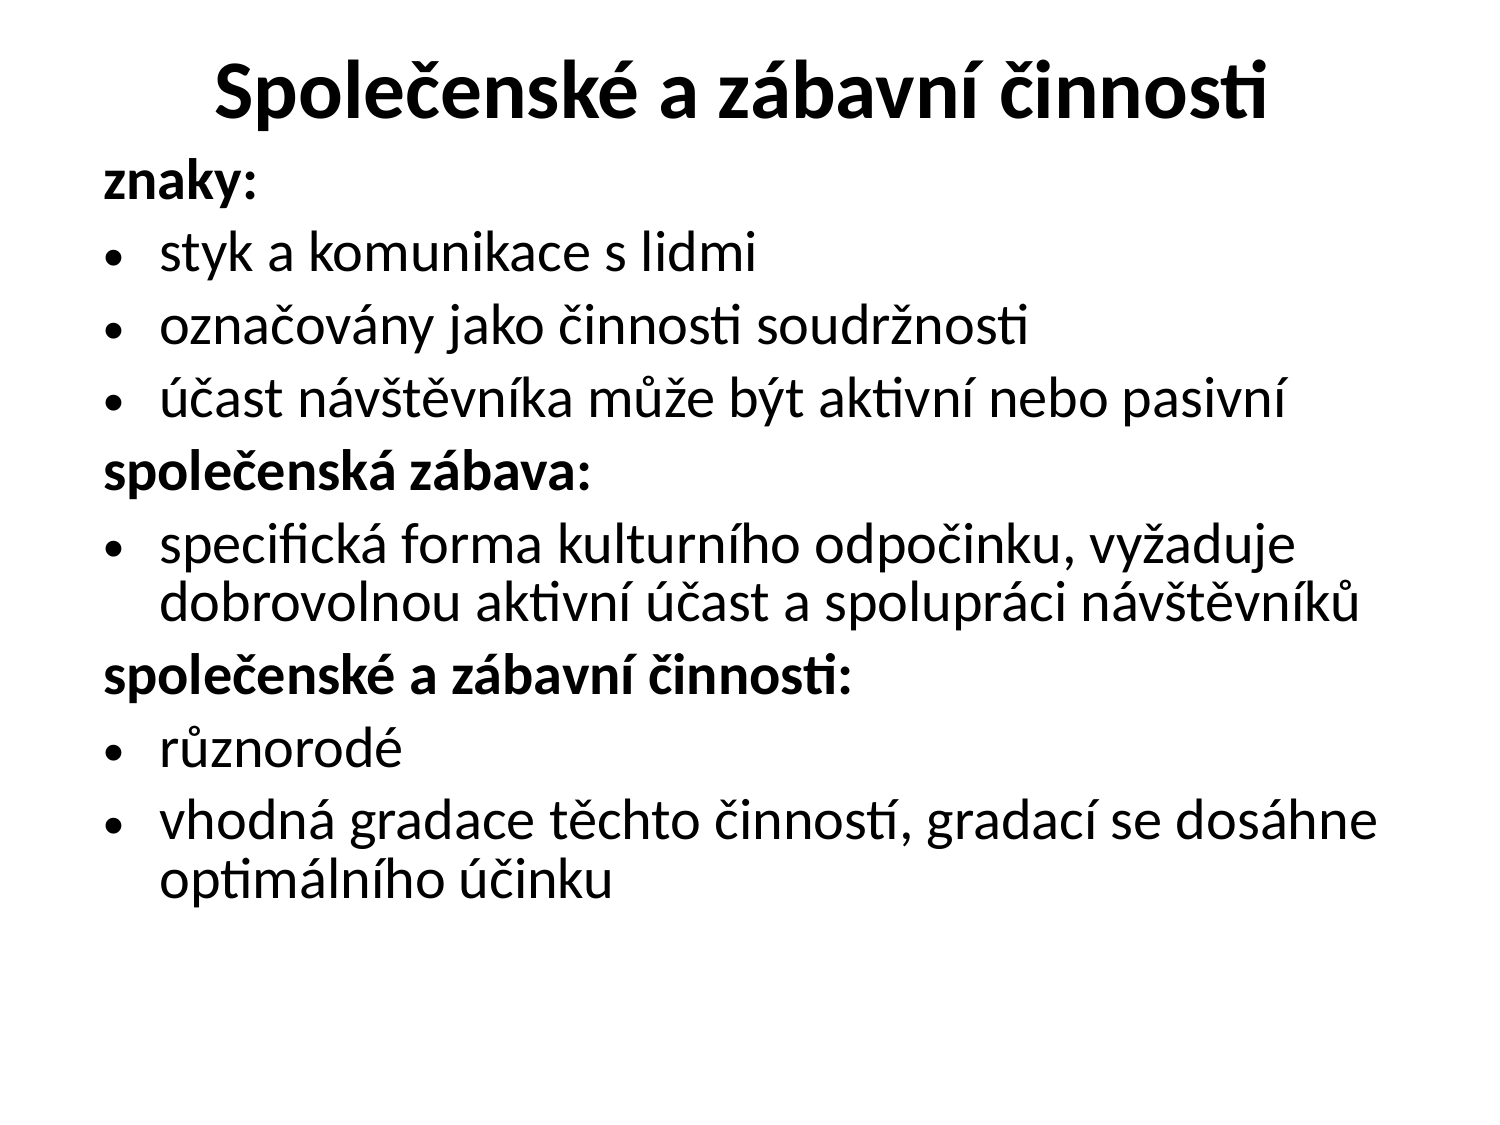

# Společenské a zábavní činnosti
znaky:
styk a komunikace s lidmi
označovány jako činnosti soudržnosti
účast návštěvníka může být aktivní nebo pasivní
společenská zábava:
specifická forma kulturního odpočinku, vyžaduje dobrovolnou aktivní účast a spolupráci návštěvníků
společenské a zábavní činnosti:
různorodé
vhodná gradace těchto činností, gradací se dosáhne optimálního účinku